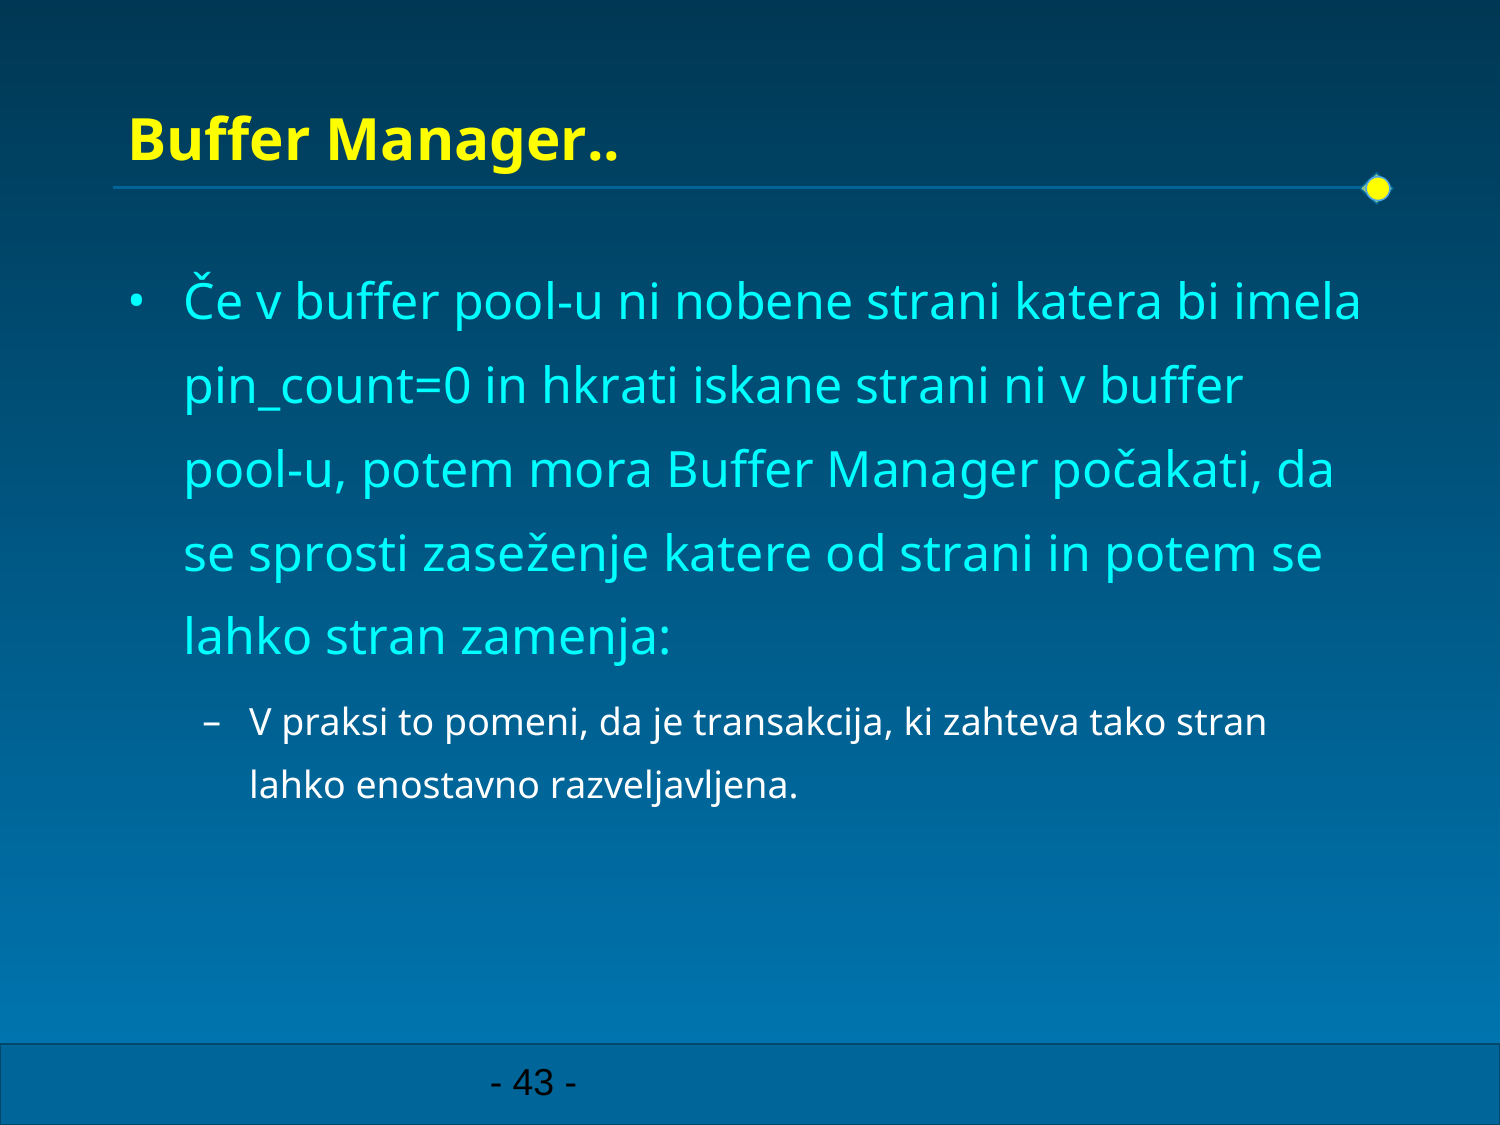

# Buffer Manager..
Če v buffer pool-u ni nobene strani katera bi imela pin_count=0 in hkrati iskane strani ni v buffer pool-u, potem mora Buffer Manager počakati, da se sprosti zaseženje katere od strani in potem se lahko stran zamenja:
V praksi to pomeni, da je transakcija, ki zahteva tako stran lahko enostavno razveljavljena.